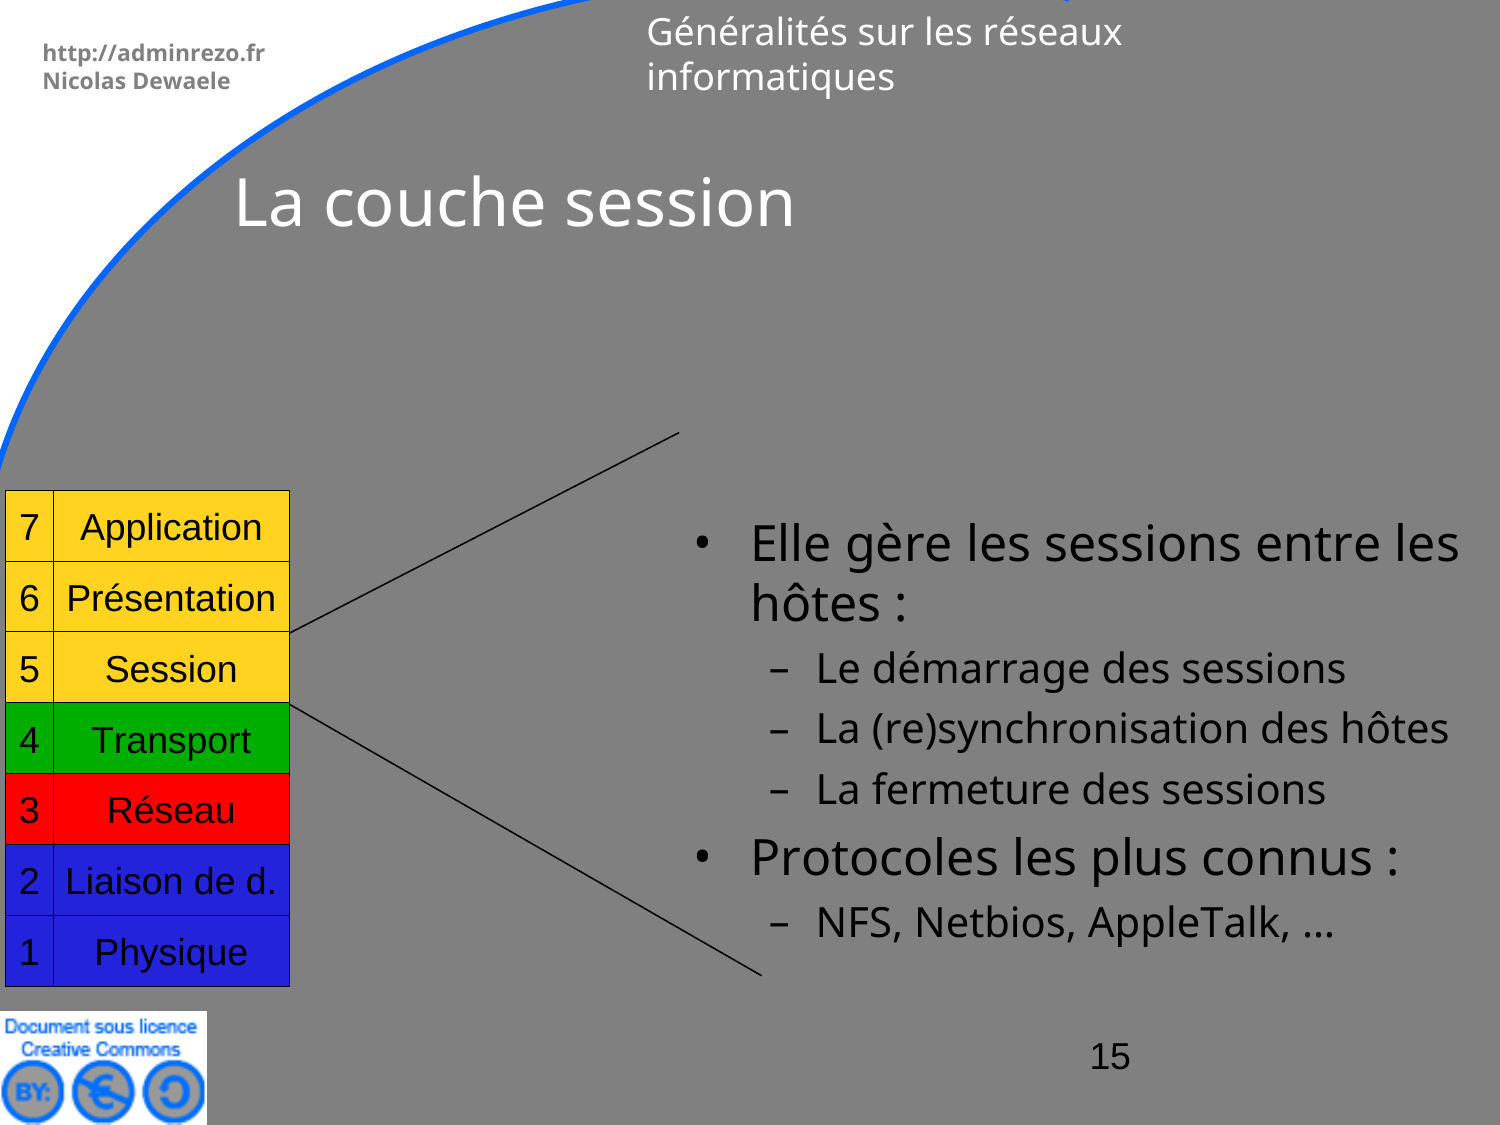

# La couche session
7
Application
6
Présentation
5
Session
4
Transport
3
Réseau
2
Liaison de d.
1
Physique
Elle gère les sessions entre les hôtes :
Le démarrage des sessions
La (re)synchronisation des hôtes
La fermeture des sessions
Protocoles les plus connus :
NFS, Netbios, AppleTalk, …
15